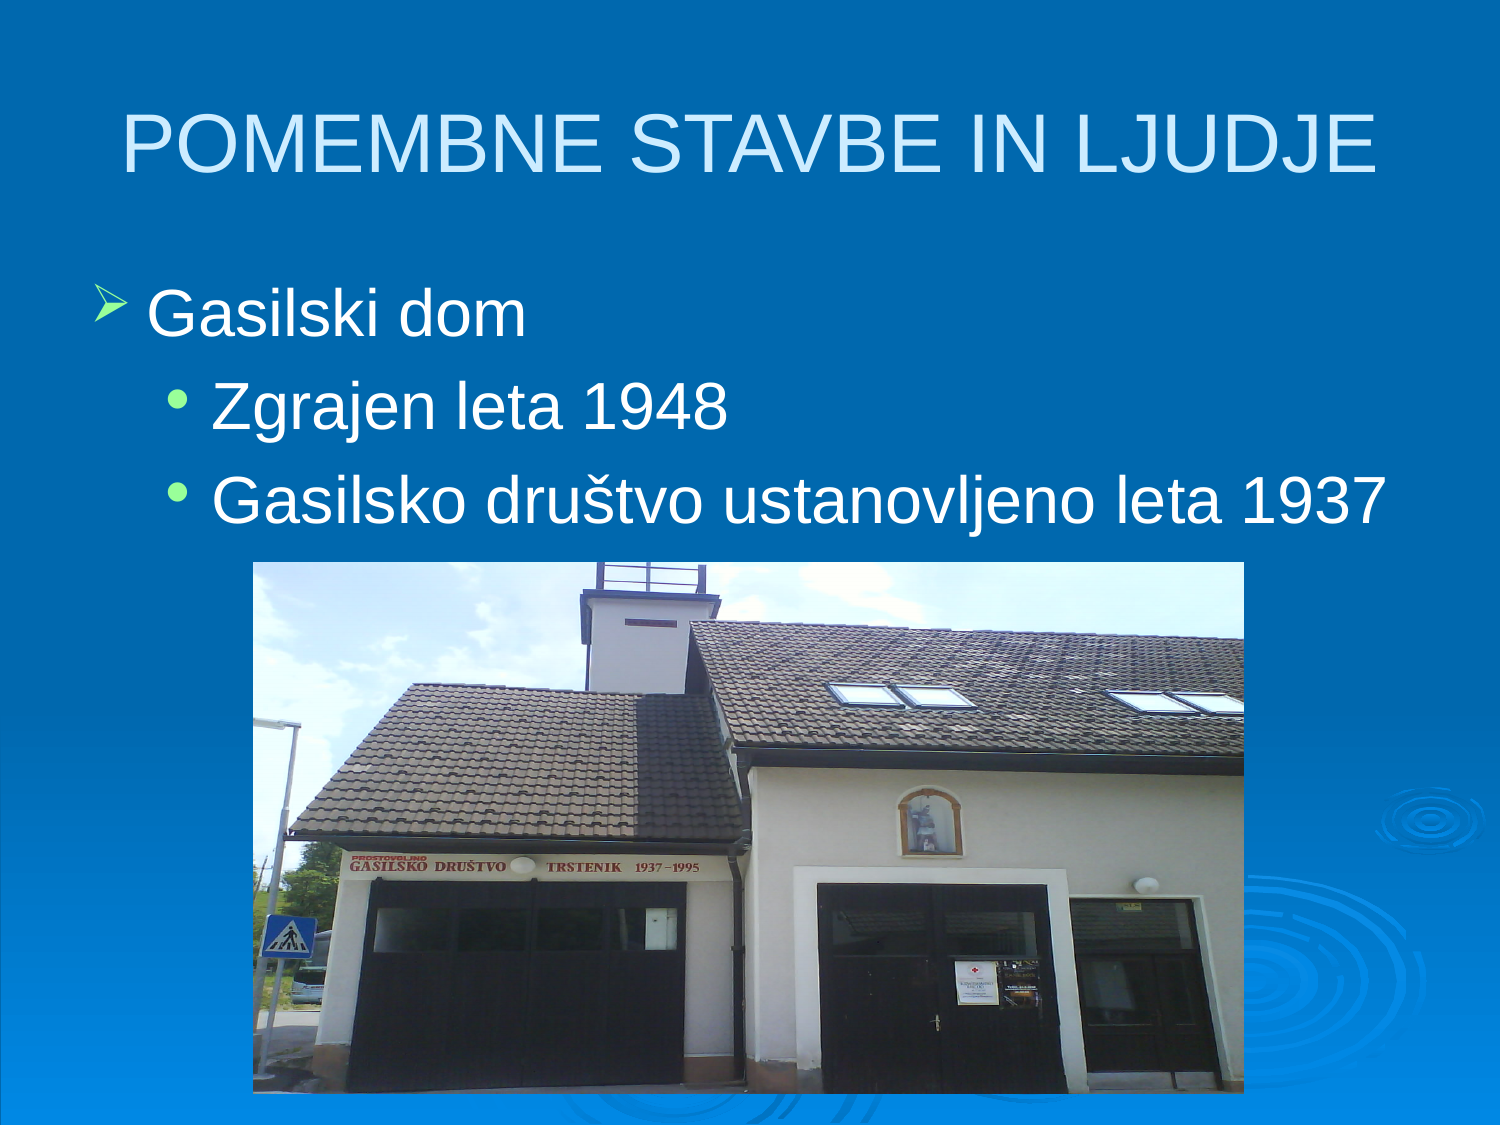

# POMEMBNE STAVBE IN LJUDJE
Gasilski dom
Zgrajen leta 1948
Gasilsko društvo ustanovljeno leta 1937